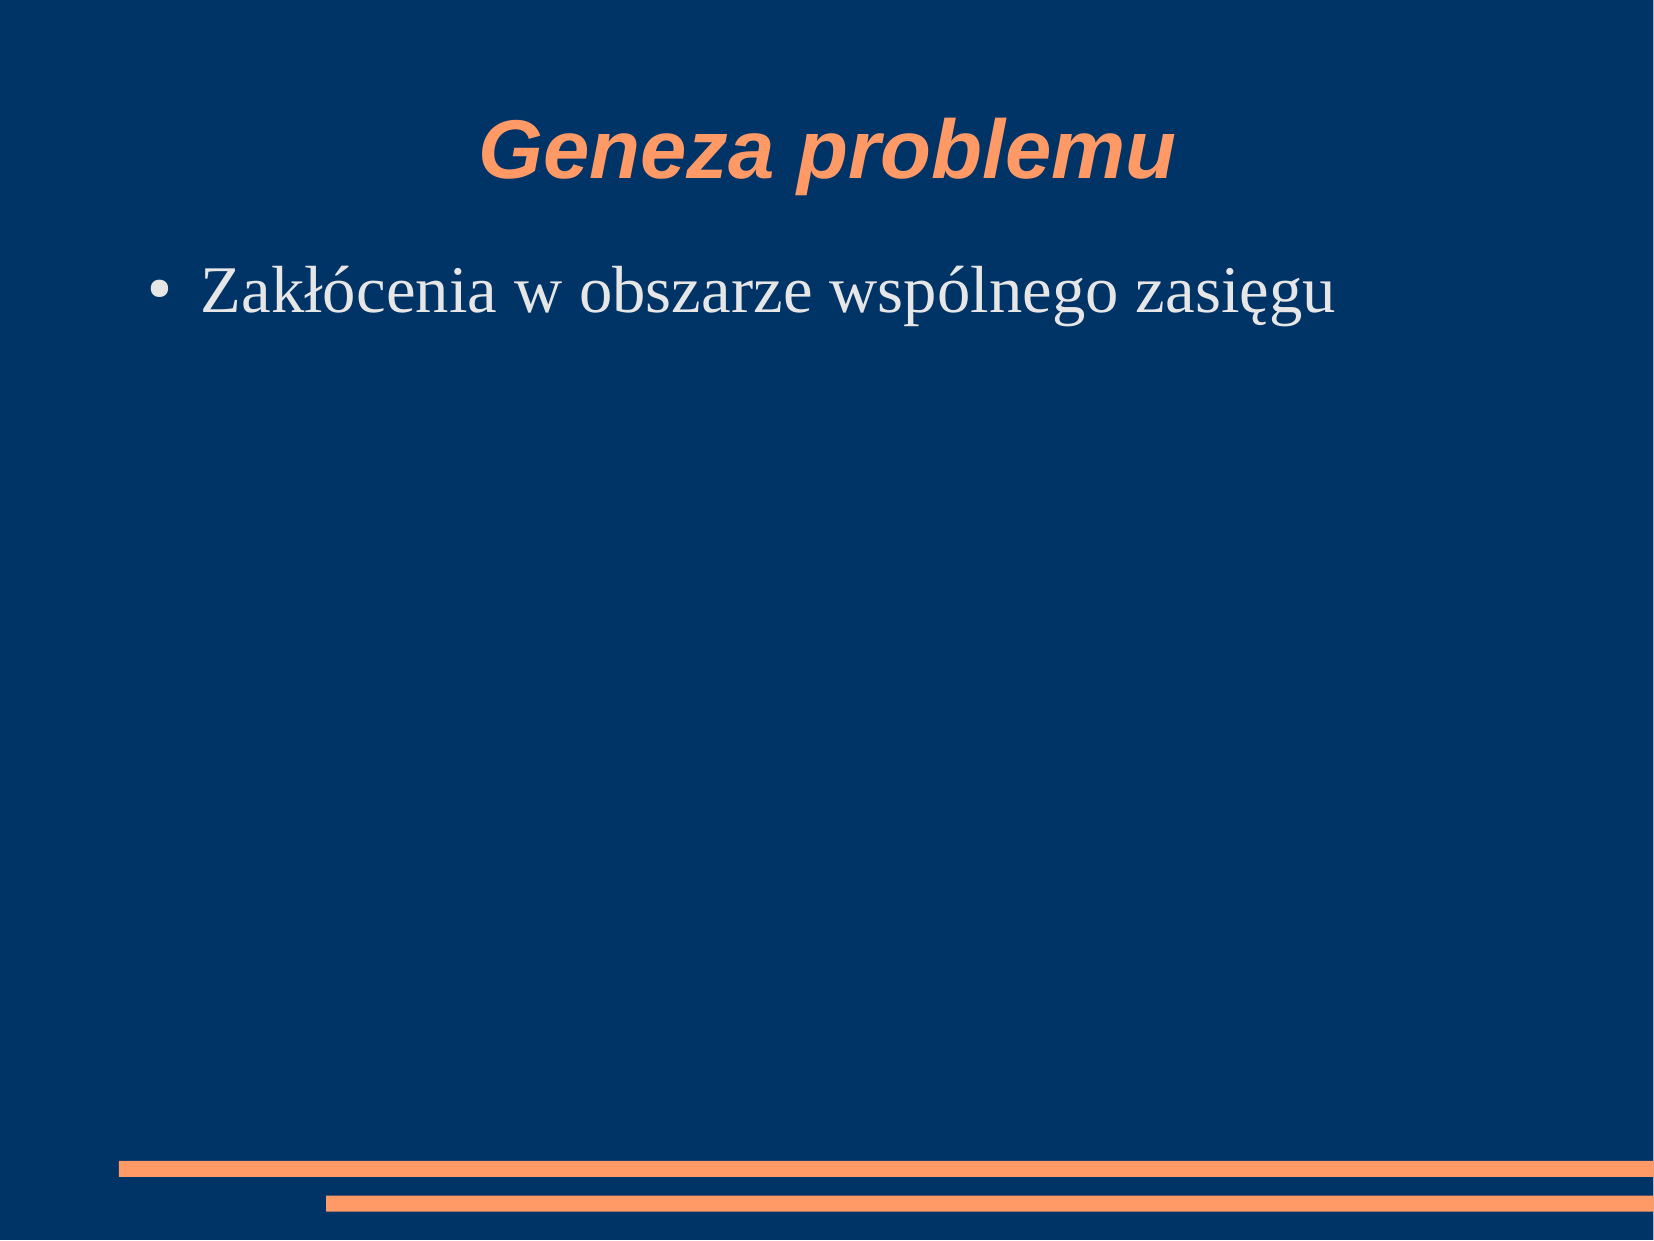

# Geneza problemu
Zakłócenia w obszarze wspólnego zasięgu